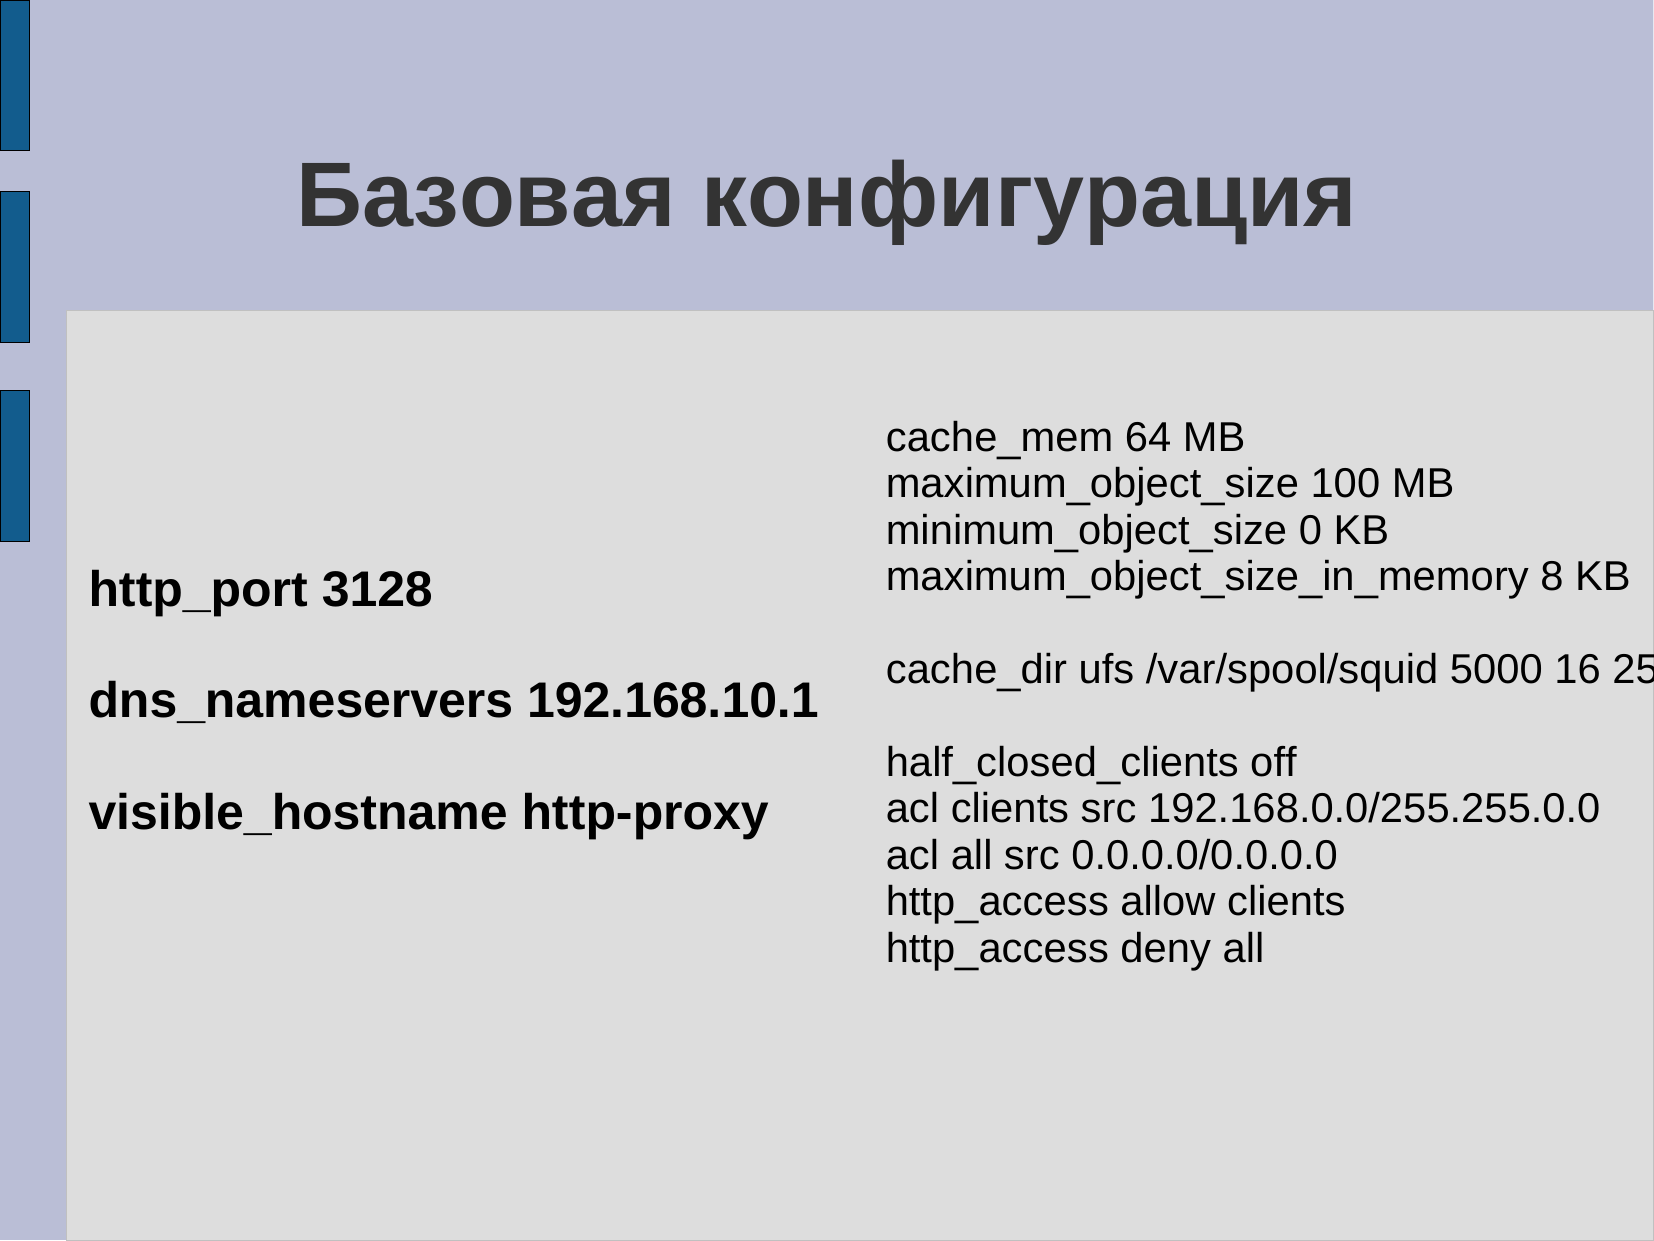

# Базовая конфигурация
cache_mem 64 MB
maximum_object_size 100 MB
minimum_object_size 0 KB
maximum_object_size_in_memory 8 KB
cache_dir ufs /var/spool/squid 5000 16 256
half_closed_clients off
acl clients src 192.168.0.0/255.255.0.0
acl all src 0.0.0.0/0.0.0.0
http_access allow clients
http_access deny all
http_port 3128
dns_nameservers 192.168.10.1
visible_hostname http-proxy